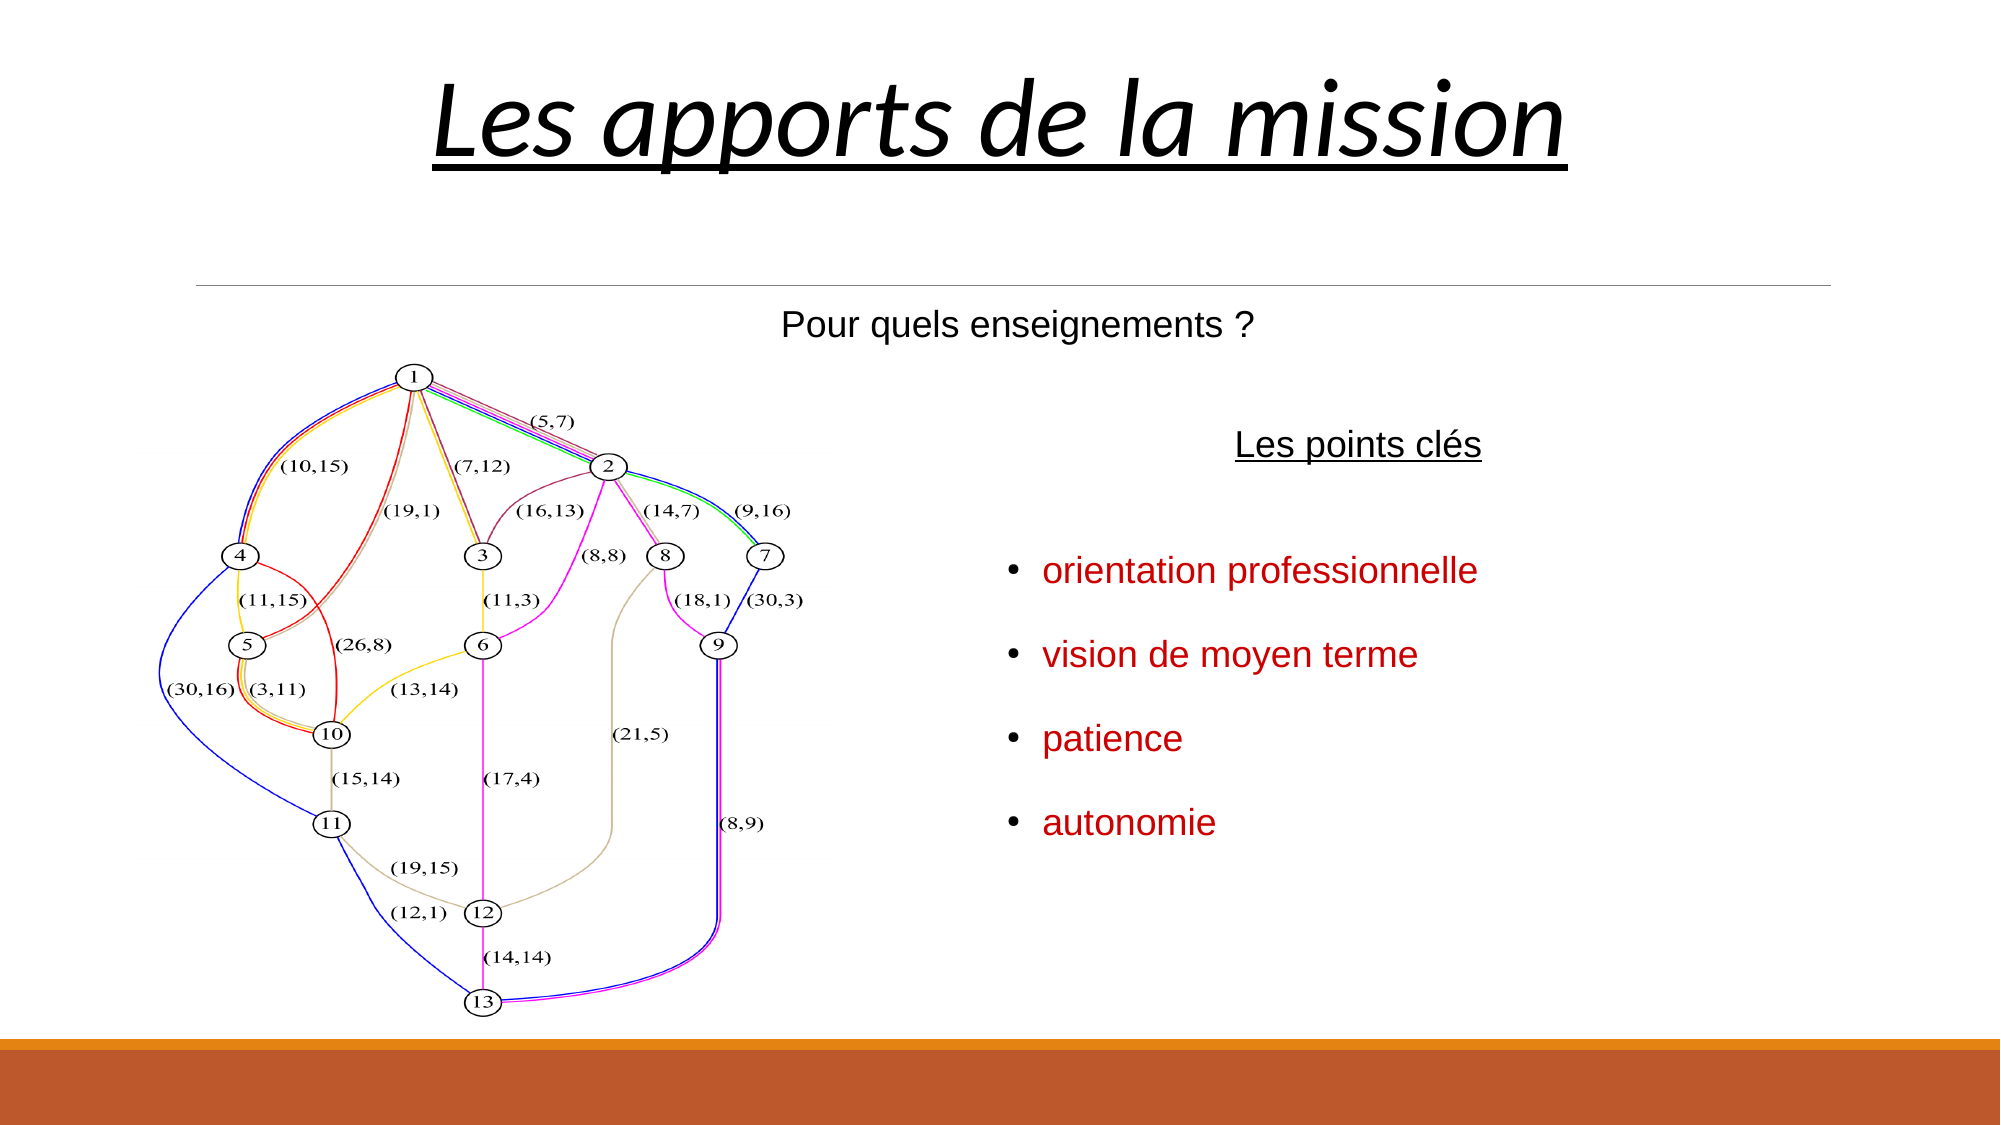

Les apports de la mission
Pour quels enseignements ?
Les points clés
orientation professionnelle
vision de moyen terme
patience
autonomie